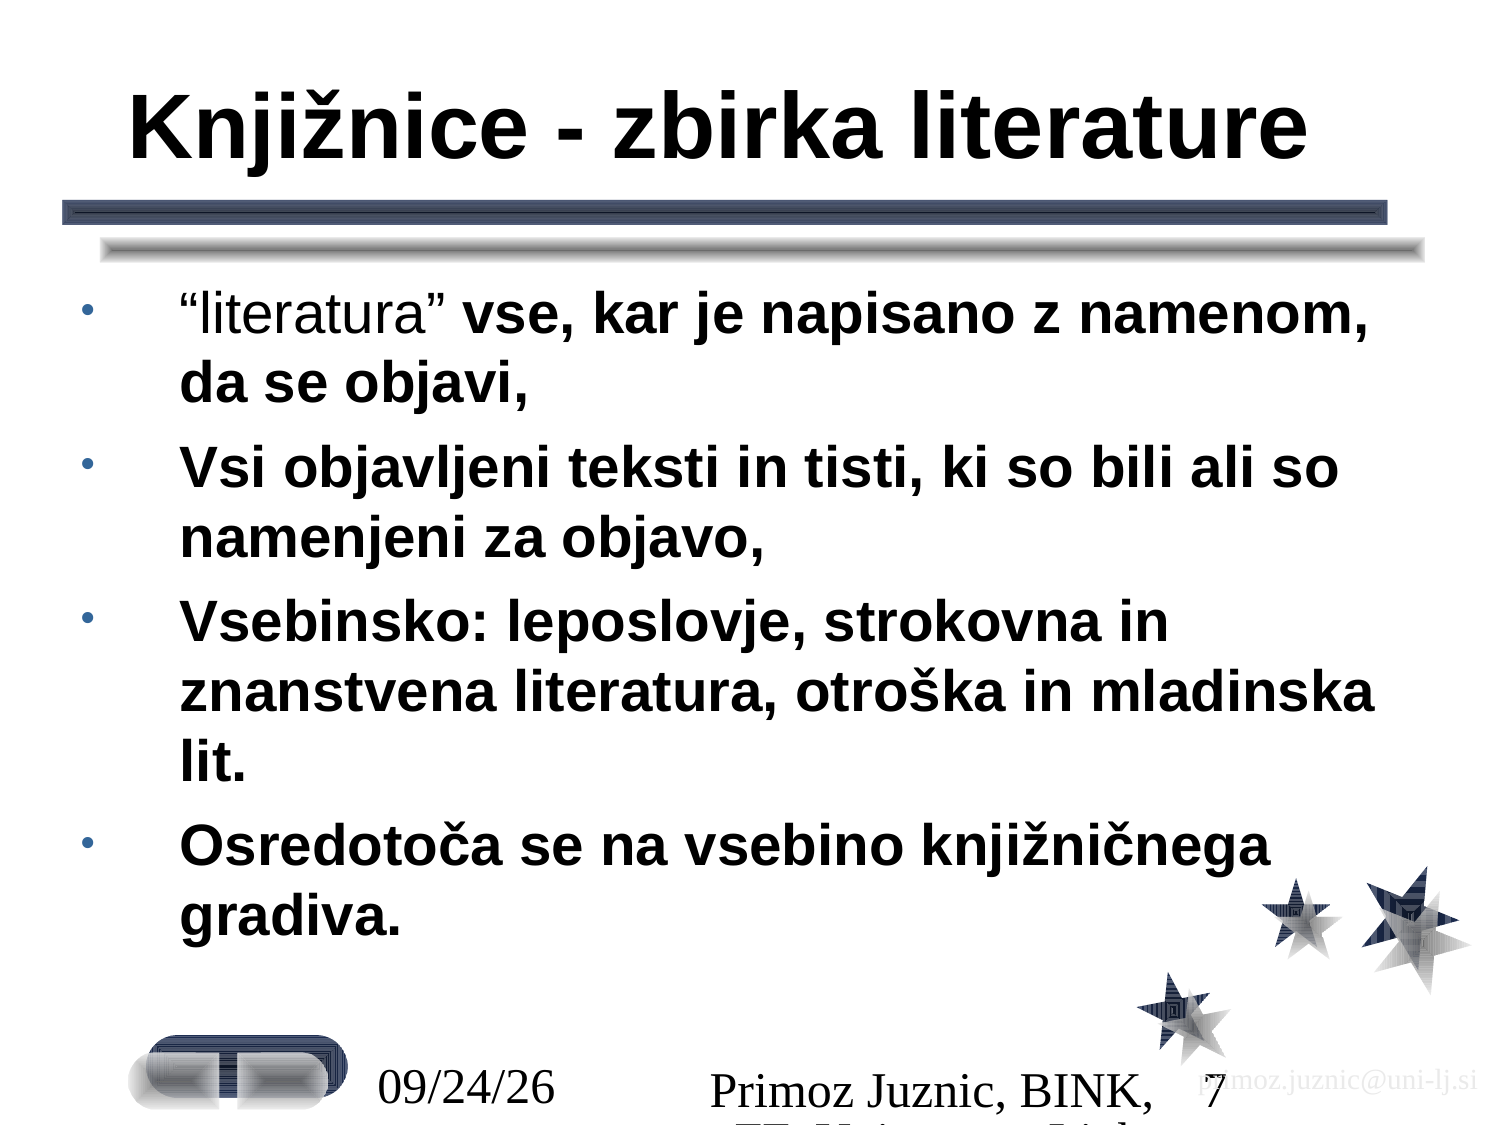

# Knjižnice - zbirka literature
“literatura” vse, kar je napisano z namenom, da se objavi,
Vsi objavljeni teksti in tisti, ki so bili ali so namenjeni za objavo,
Vsebinsko: leposlovje, strokovna in znanstvena literatura, otroška in mladinska lit.
Osredotoča se na vsebino knjižničnega gradiva.
Primoz Juznic, BINK, FF, Univerza v Ljubljani
7